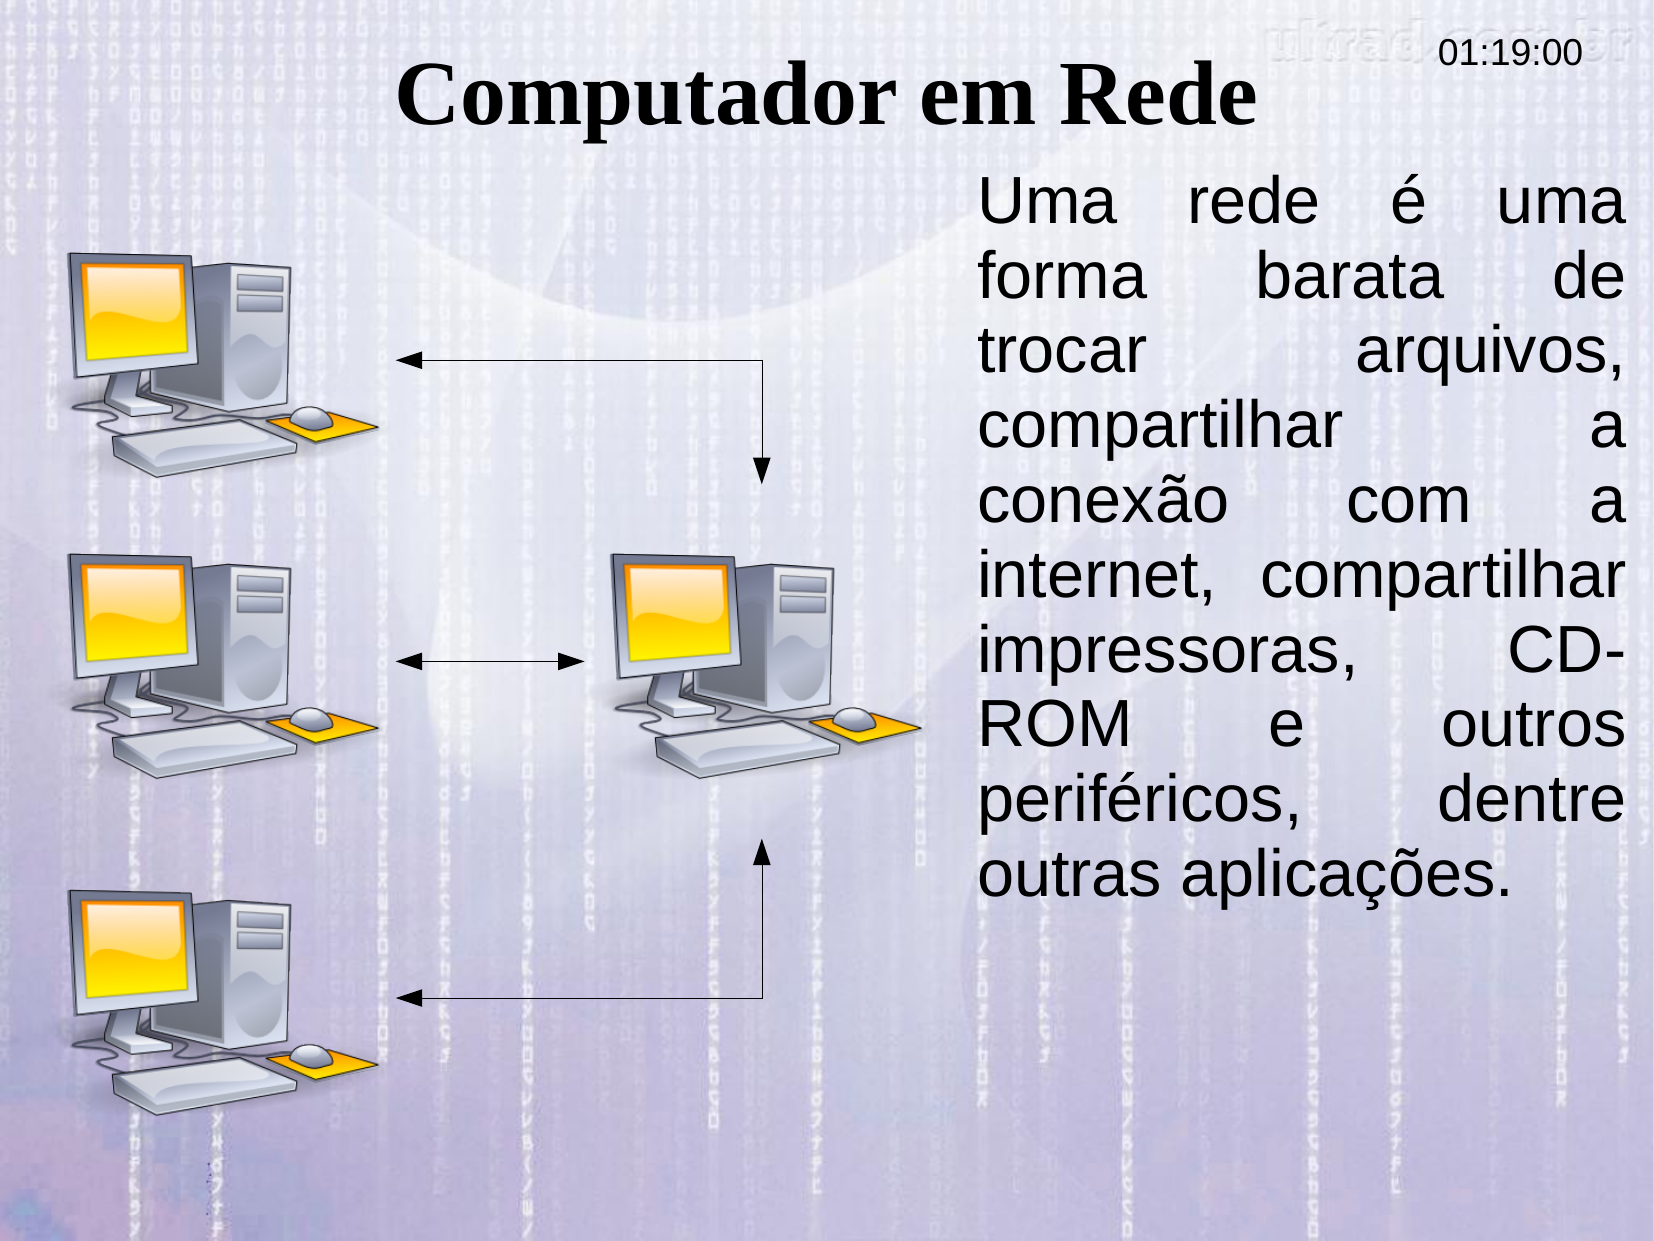

03:29:15
Computador em Rede
Uma rede é uma forma barata de trocar arquivos, compartilhar a conexão com a internet, compartilhar impressoras, CD-ROM e outros periféricos, dentre outras aplicações.